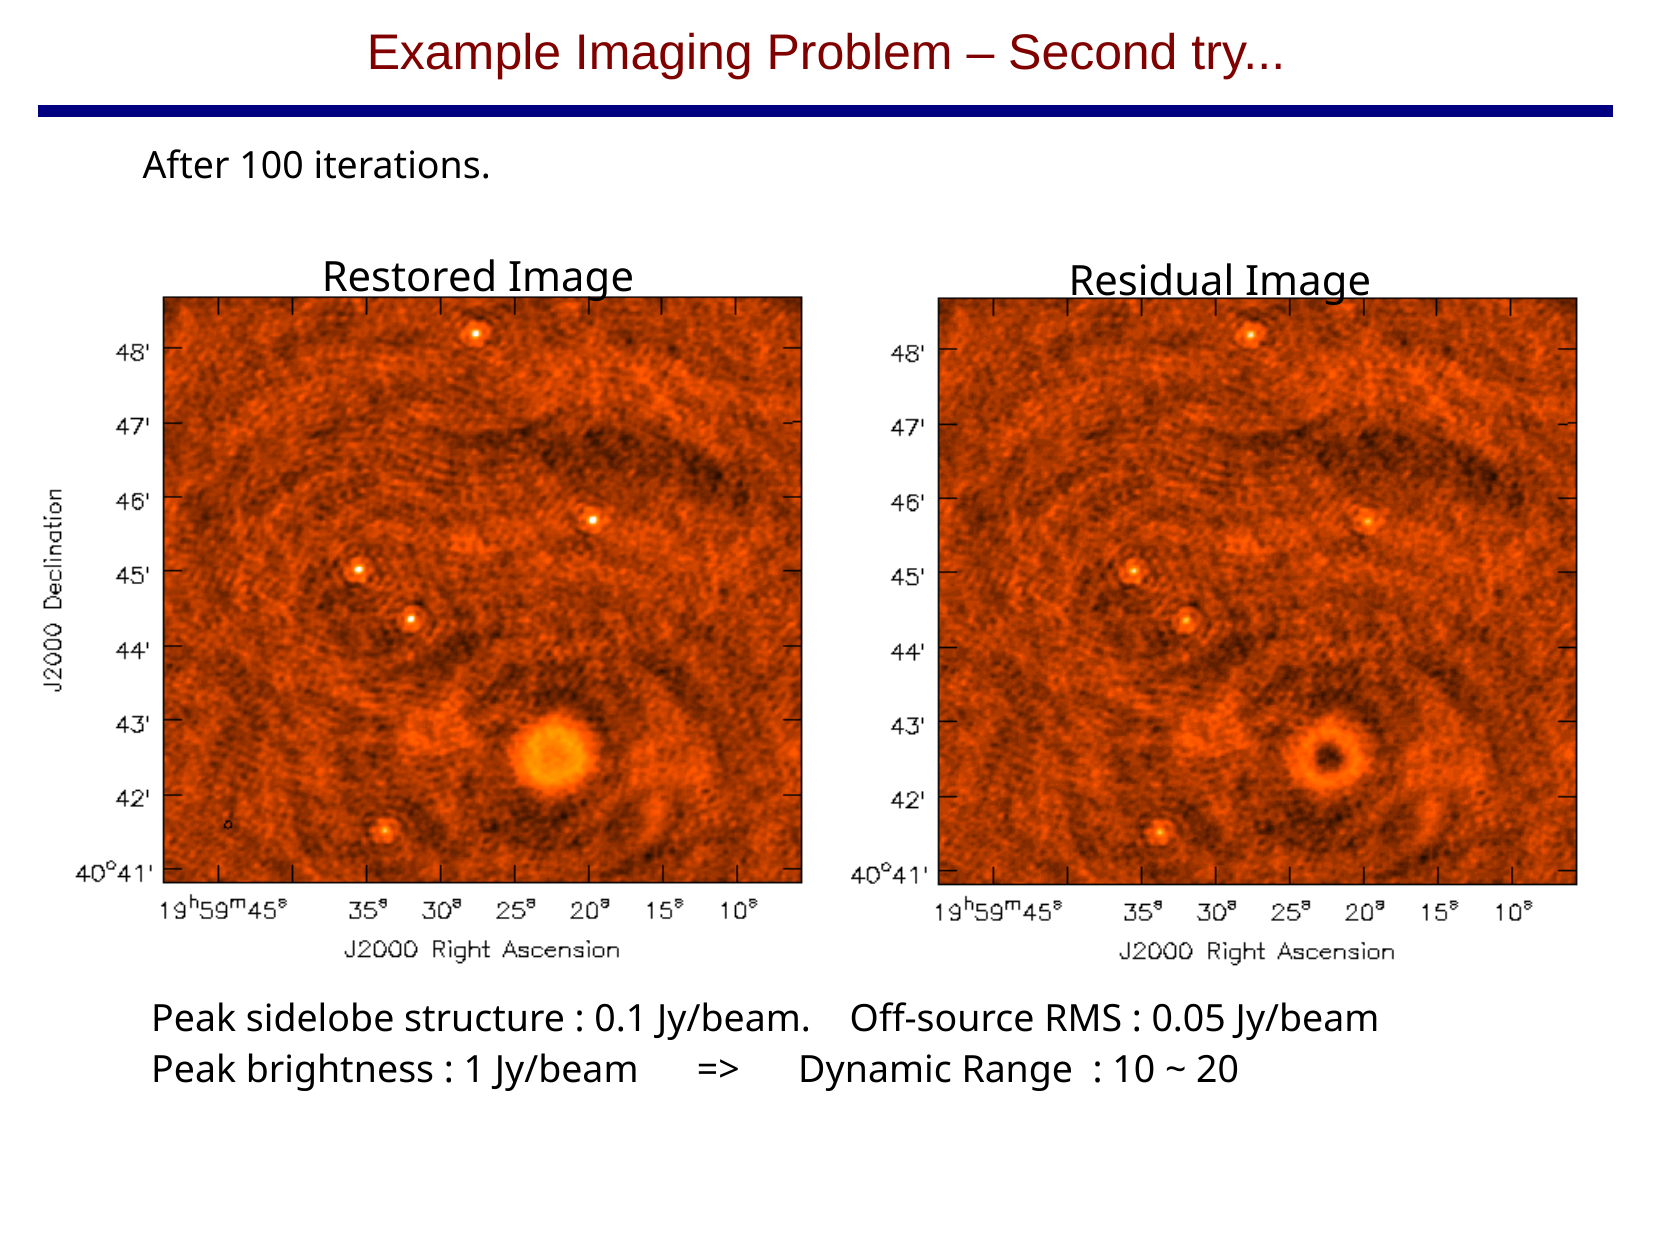

# Example Imaging Problem – Second try...
After 100 iterations.
Restored Image
Residual Image
Peak sidelobe structure : 0.1 Jy/beam. Off-source RMS : 0.05 Jy/beam
Peak brightness : 1 Jy/beam => Dynamic Range : 10 ~ 20